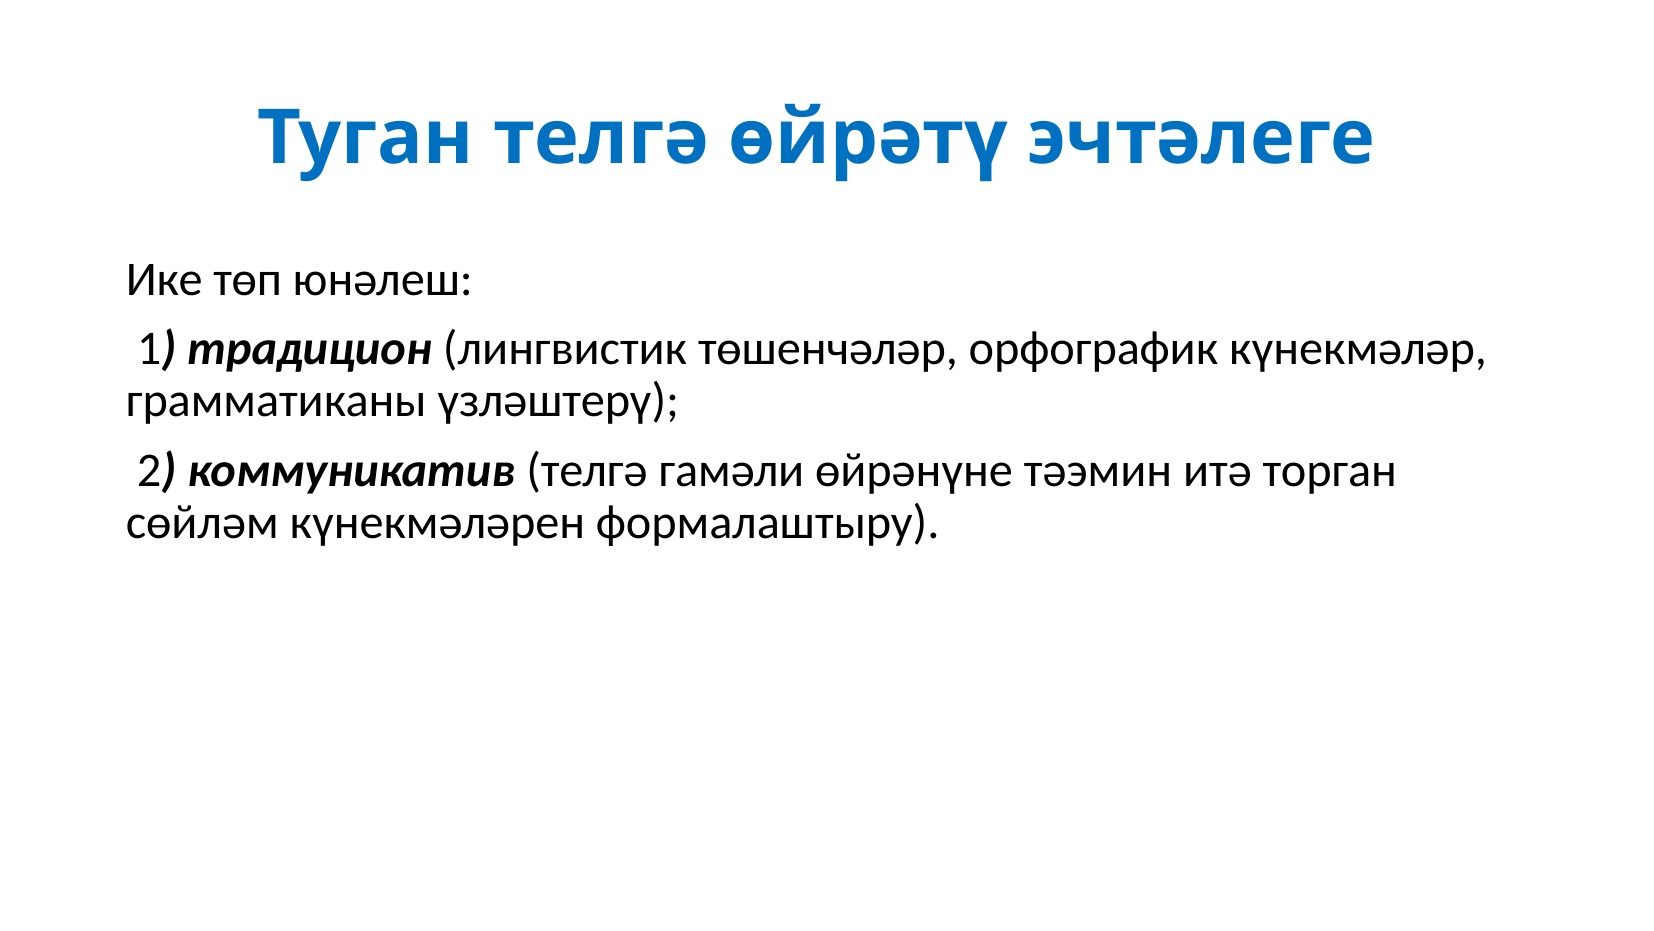

Туган телгә өйрәтү эчтәлеге
Ике төп юнәлеш:
 1) традицион (лингвистик төшенчәләр, орфографик күнекмәләр, грамматиканы үзләштерү);
 2) коммуникатив (телгә гамәли өйрәнүне тәэмин итә торган сөйләм күнекмәләрен формалаштыру).